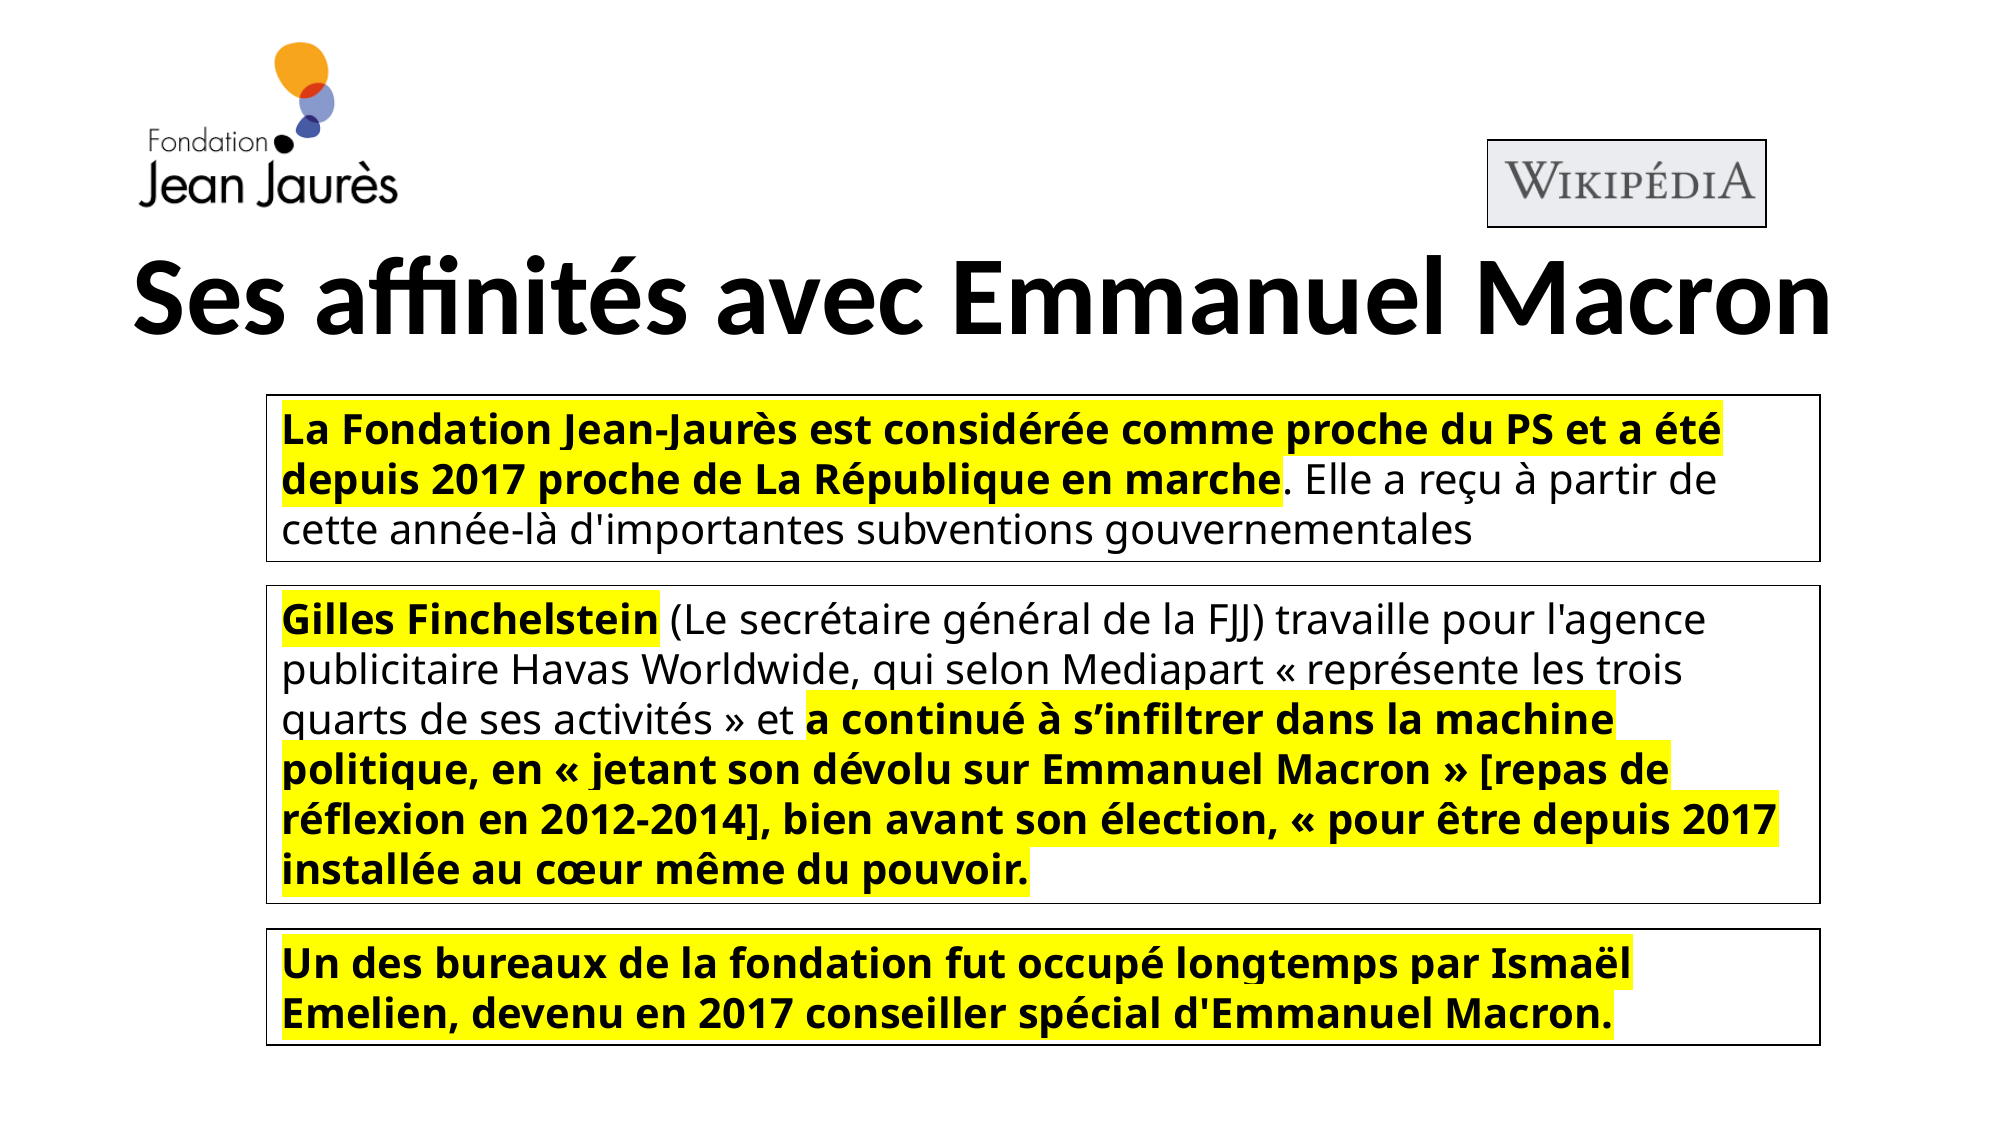

Ses affinités avec Emmanuel Macron
La Fondation Jean-Jaurès est considérée comme proche du PS et a été depuis 2017 proche de La République en marche. Elle a reçu à partir de cette année-là d'importantes subventions gouvernementales
Gilles Finchelstein (Le secrétaire général de la FJJ) travaille pour l'agence publicitaire Havas Worldwide, qui selon Mediapart « représente les trois quarts de ses activités » et a continué à s’infiltrer dans la machine politique, en « jetant son dévolu sur Emmanuel Macron » [repas de réflexion en 2012-2014], bien avant son élection, « pour être depuis 2017 installée au cœur même du pouvoir.
Un des bureaux de la fondation fut occupé longtemps par Ismaël Emelien, devenu en 2017 conseiller spécial d'Emmanuel Macron.